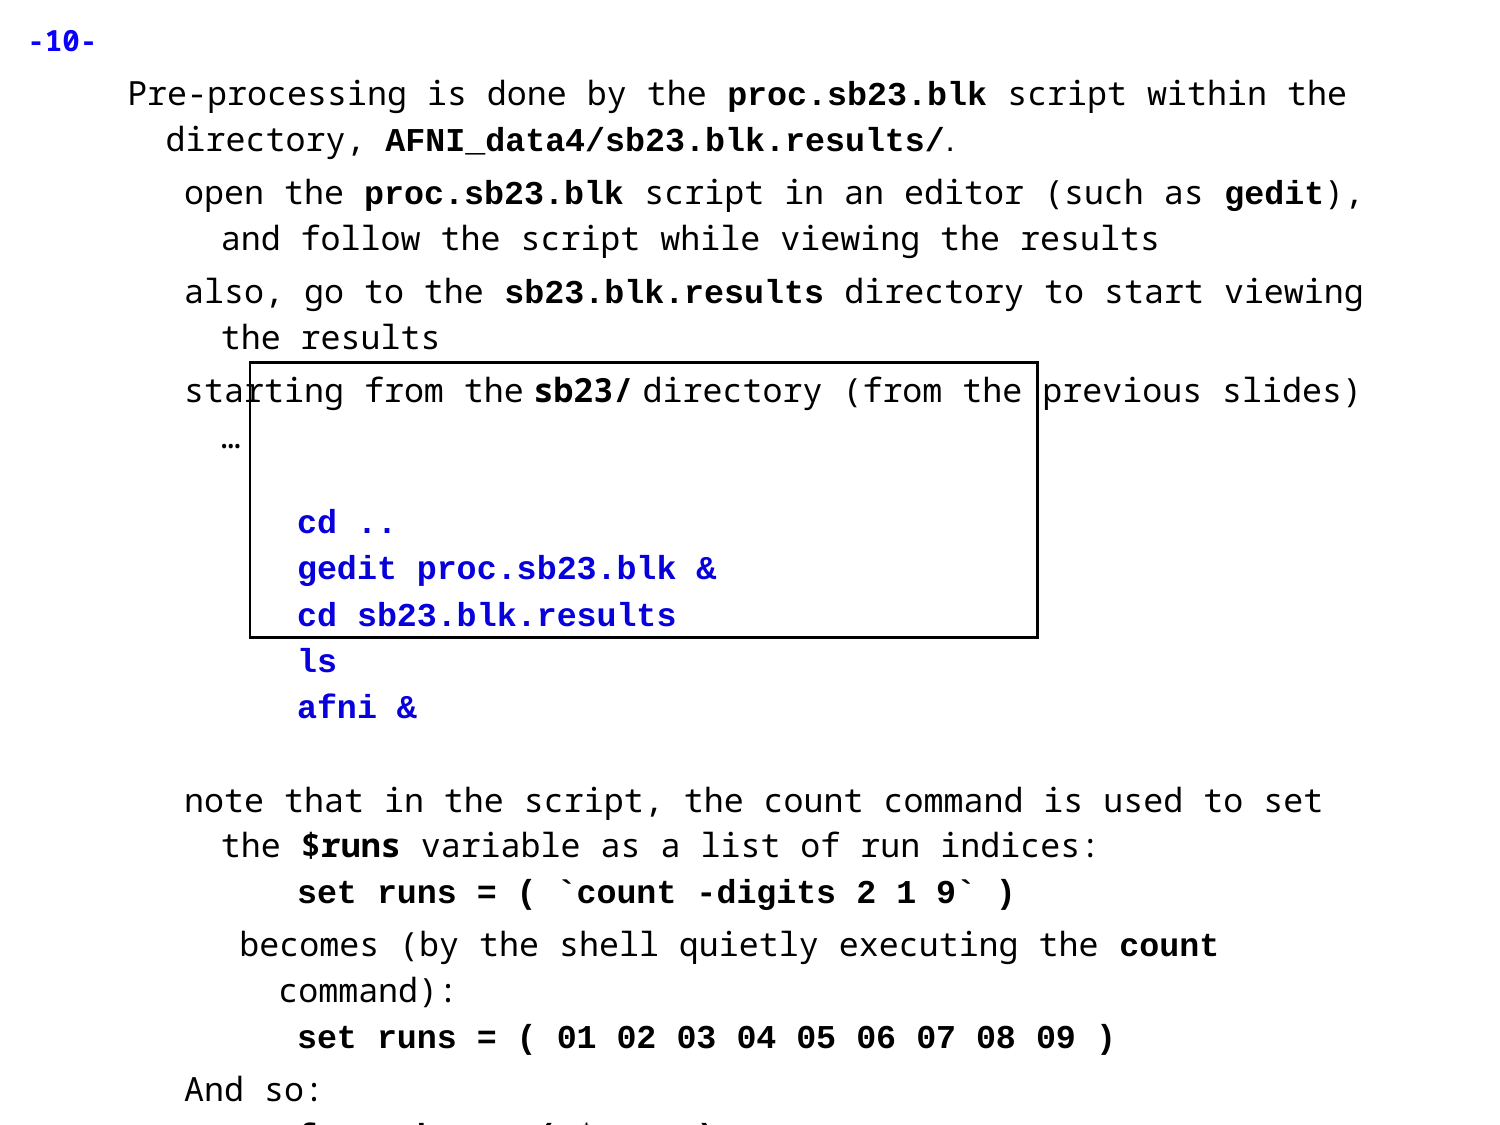

# Pre-processing is done by the proc.sb23.blk script within the directory, AFNI_data4/sb23.blk.results/.
open the proc.sb23.blk script in an editor (such as gedit), and follow the script while viewing the results
also, go to the sb23.blk.results directory to start viewing the results
starting from the sb23/ directory (from the previous slides)…
cd ..
gedit proc.sb23.blk &
cd sb23.blk.results
ls
afni &
note that in the script, the count command is used to set the $runs variable as a list of run indices:
set runs = ( `count -digits 2 1 9` )
becomes (by the shell quietly executing the count command):
set runs = ( 01 02 03 04 05 06 07 08 09 )
And so:
foreach run ( $runs )
becomes (when the shell expands the $runs variable):
foreach run ( 01 02 03 04 05 06 07 08 09 )